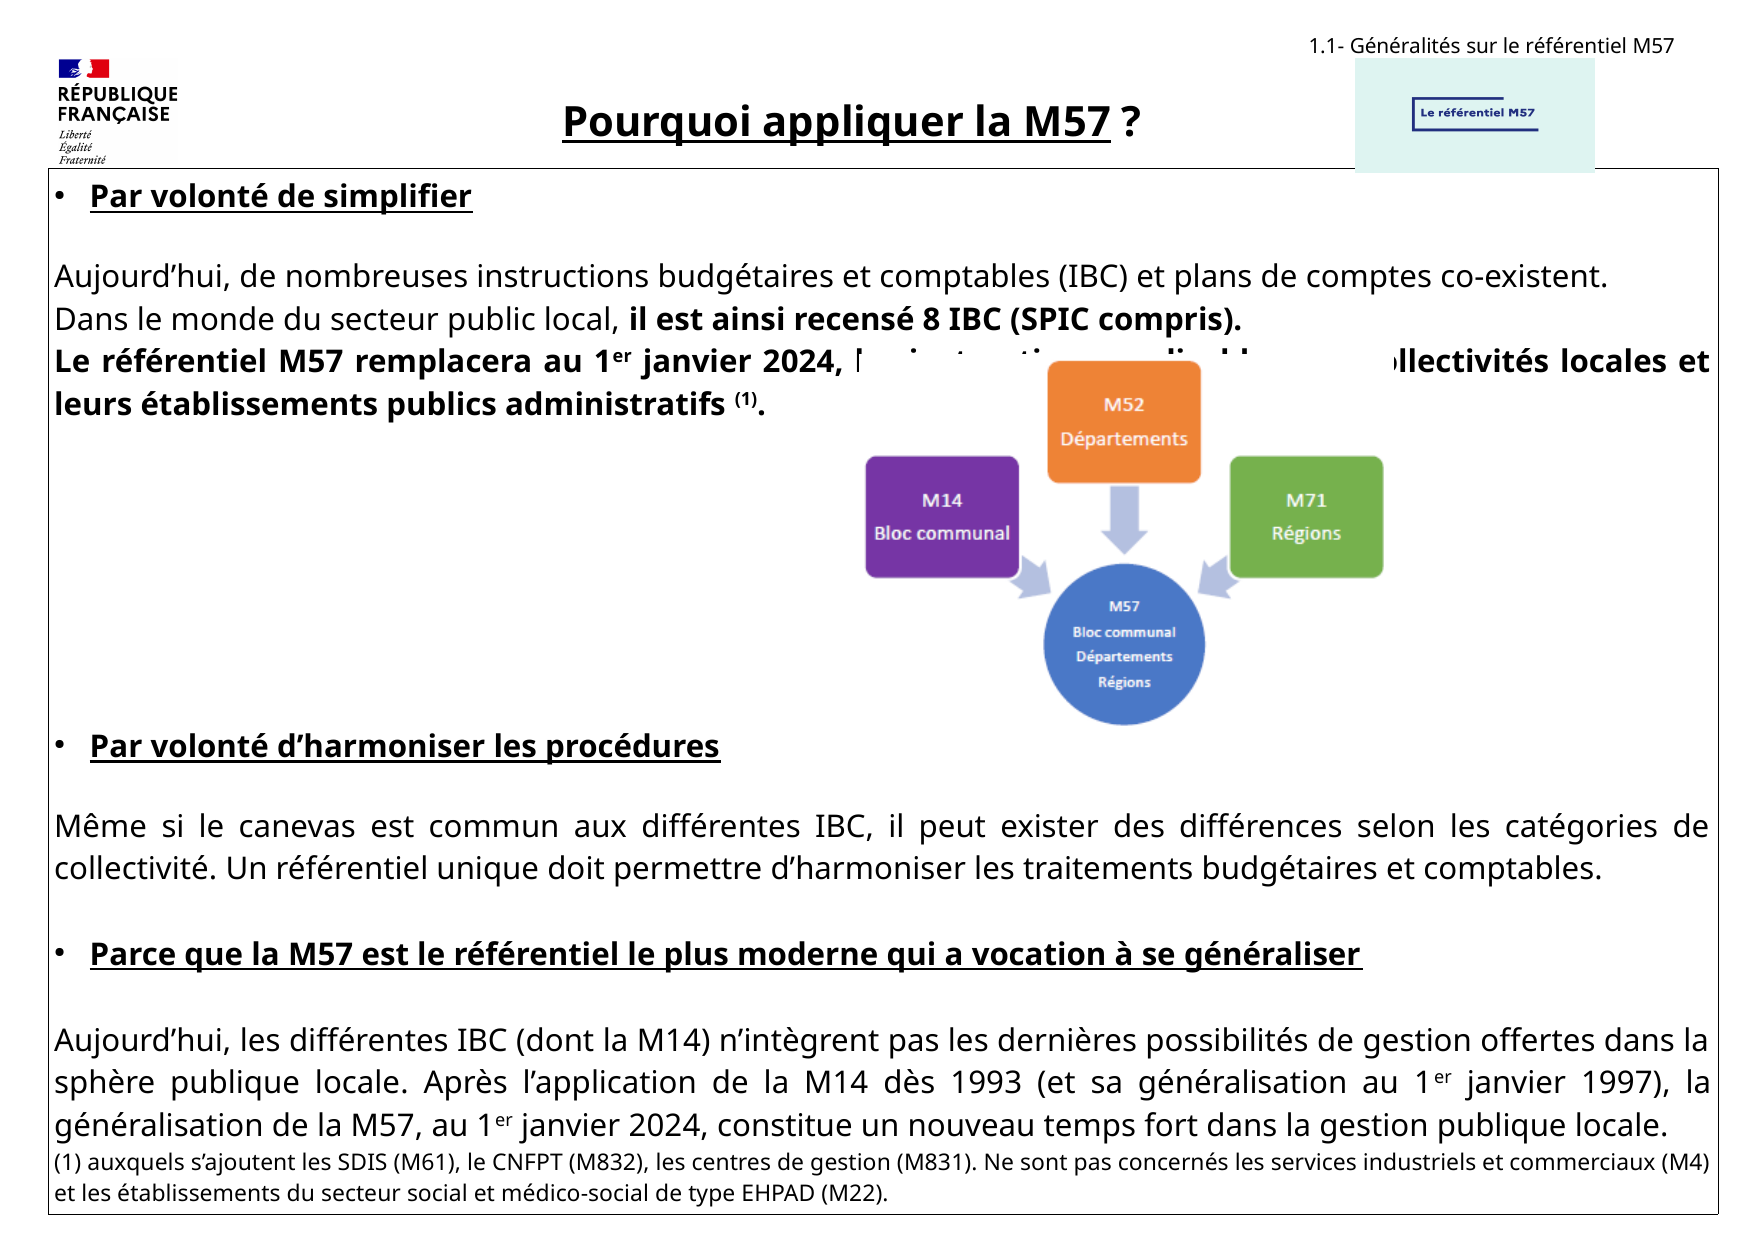

1.1- Généralités sur le référentiel M57
Pourquoi appliquer la M57 ?
| Par volonté de simplifier Aujourd’hui, de nombreuses instructions budgétaires et comptables (IBC) et plans de comptes co-existent. Dans le monde du secteur public local, il est ainsi recensé 8 IBC (SPIC compris). Le référentiel M57 remplacera au 1er janvier 2024, les instructions applicables aux collectivités locales et leurs établissements publics administratifs (1). Par volonté d’harmoniser les procédures Même si le canevas est commun aux différentes IBC, il peut exister des différences selon les catégories de collectivité. Un référentiel unique doit permettre d’harmoniser les traitements budgétaires et comptables. Parce que la M57 est le référentiel le plus moderne qui a vocation à se généraliser Aujourd’hui, les différentes IBC (dont la M14) n’intègrent pas les dernières possibilités de gestion offertes dans la sphère publique locale. Après l’application de la M14 dès 1993 (et sa généralisation au 1er janvier 1997), la généralisation de la M57, au 1er janvier 2024, constitue un nouveau temps fort dans la gestion publique locale. (1) auxquels s’ajoutent les SDIS (M61), le CNFPT (M832), les centres de gestion (M831). Ne sont pas concernés les services industriels et commerciaux (M4) et les établissements du secteur social et médico-social de type EHPAD (M22). |
| --- |